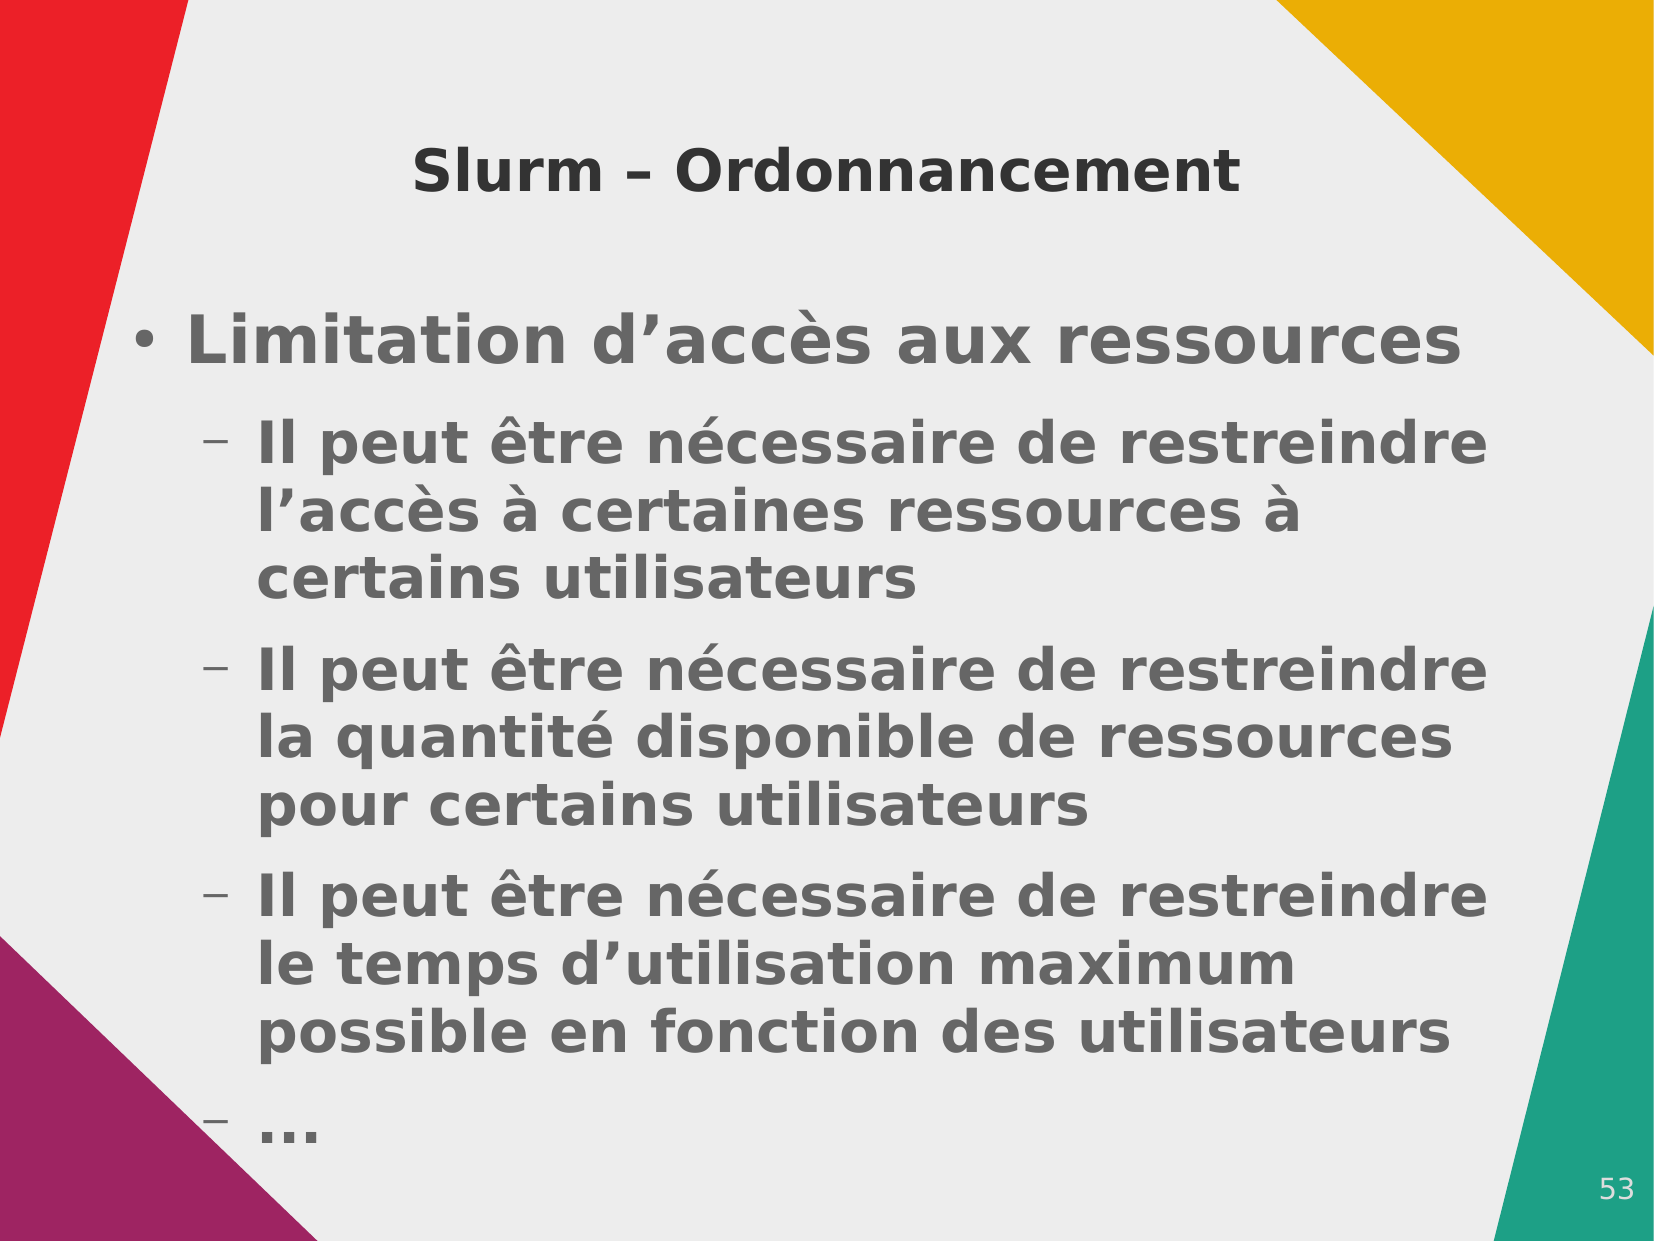

# Slurm – Ordonnancement
Limitation d’accès aux ressources
Il peut être nécessaire de restreindre l’accès à certaines ressources à certains utilisateurs
Il peut être nécessaire de restreindre la quantité disponible de ressources pour certains utilisateurs
Il peut être nécessaire de restreindre le temps d’utilisation maximum possible en fonction des utilisateurs
...
53